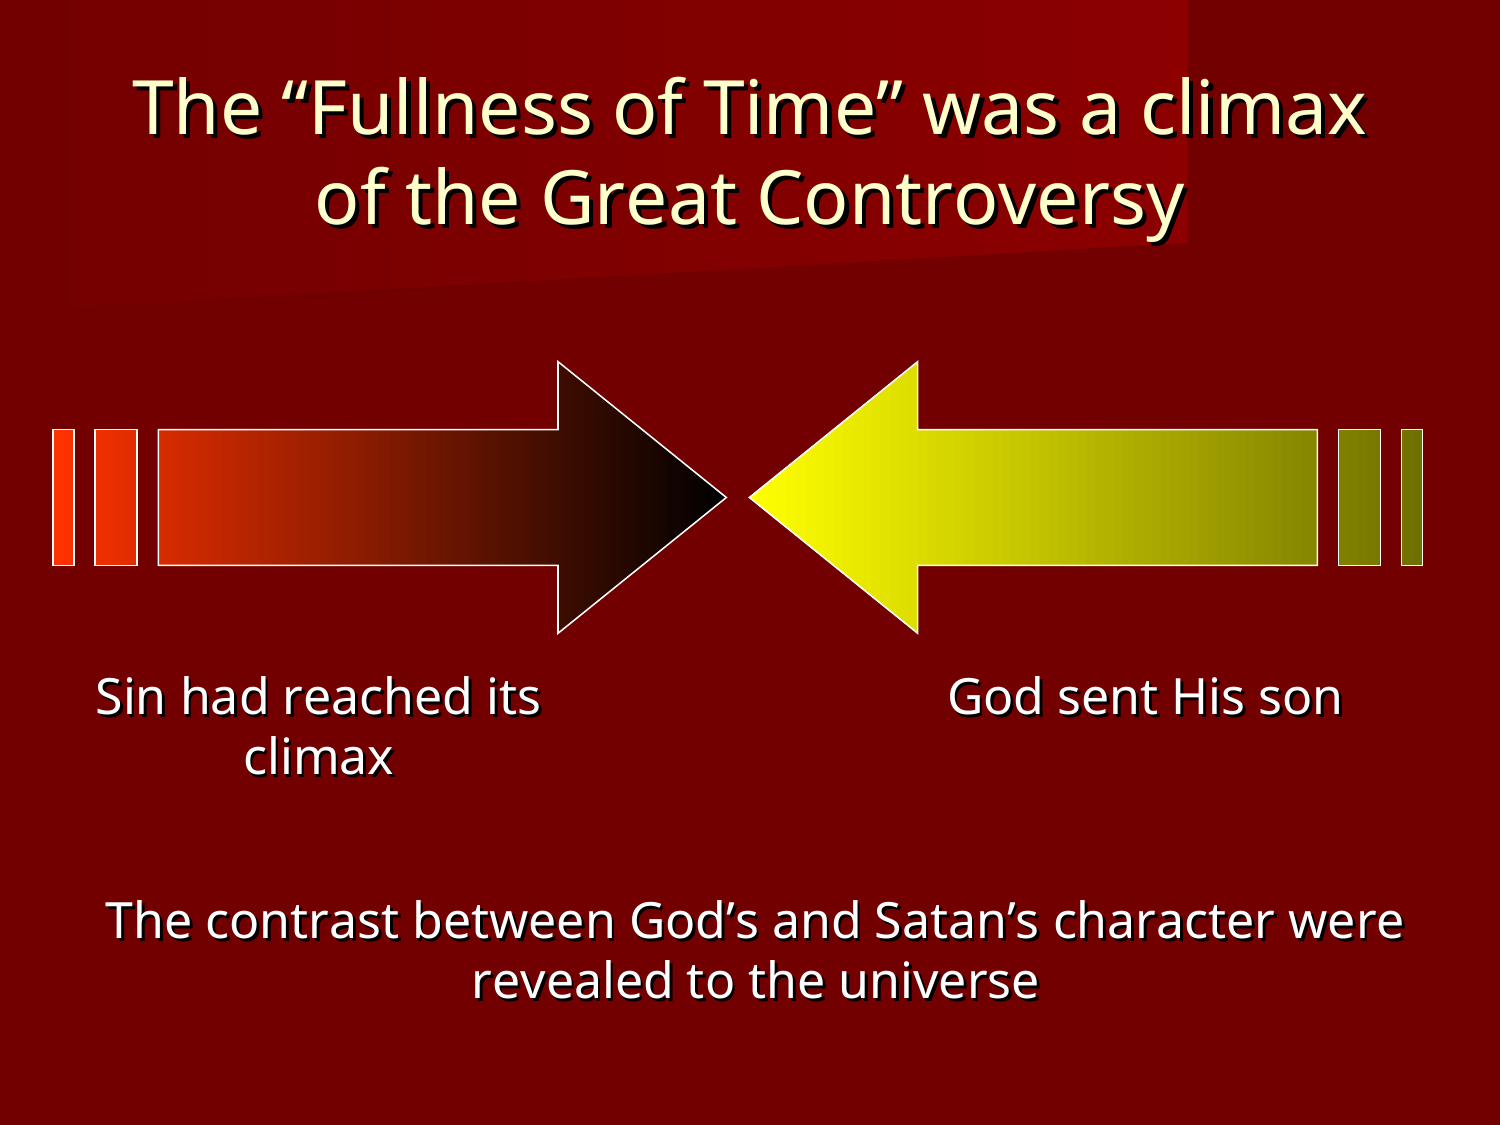

# The “Fullness of Time” was a climax of the Great Controversy
Sin had reached its climax
God sent His son
The contrast between God’s and Satan’s character were revealed to the universe